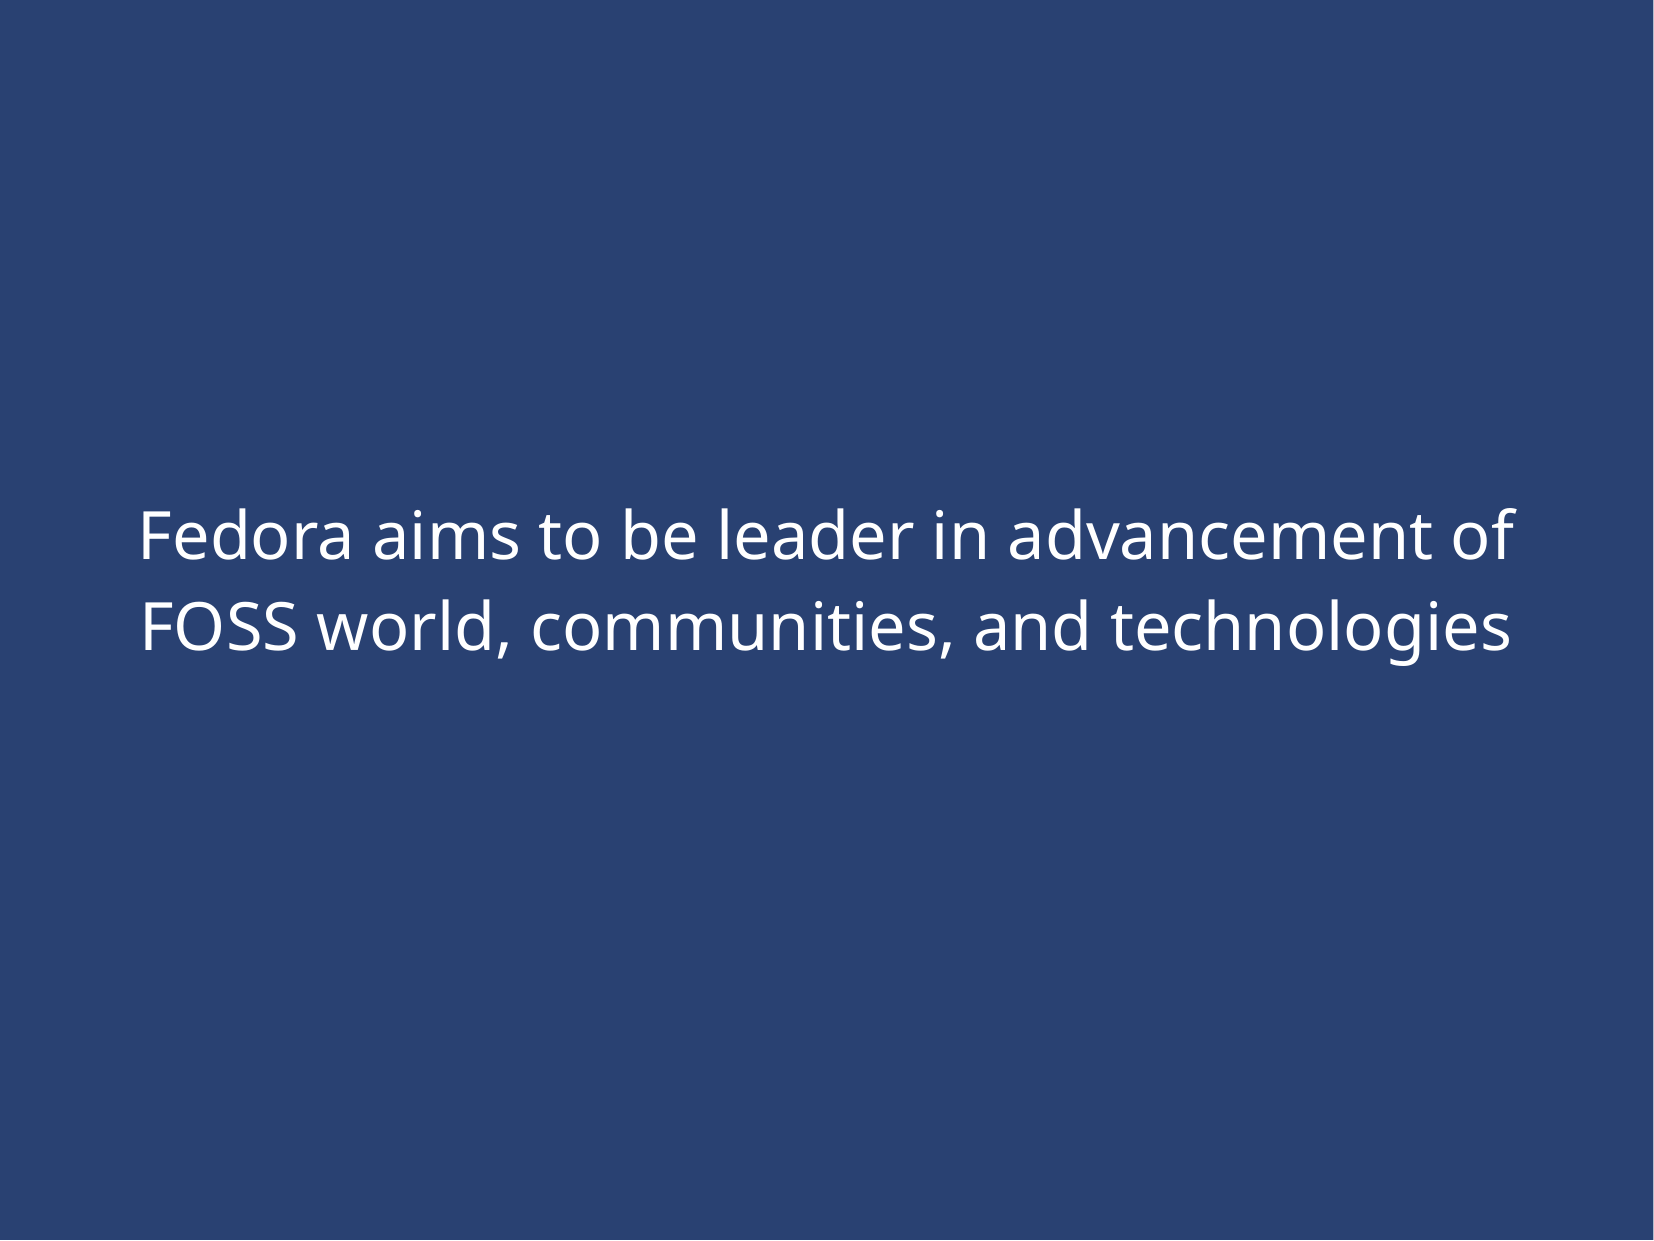

# Fedora aims to be leader in advancement of FOSS world, communities, and technologies